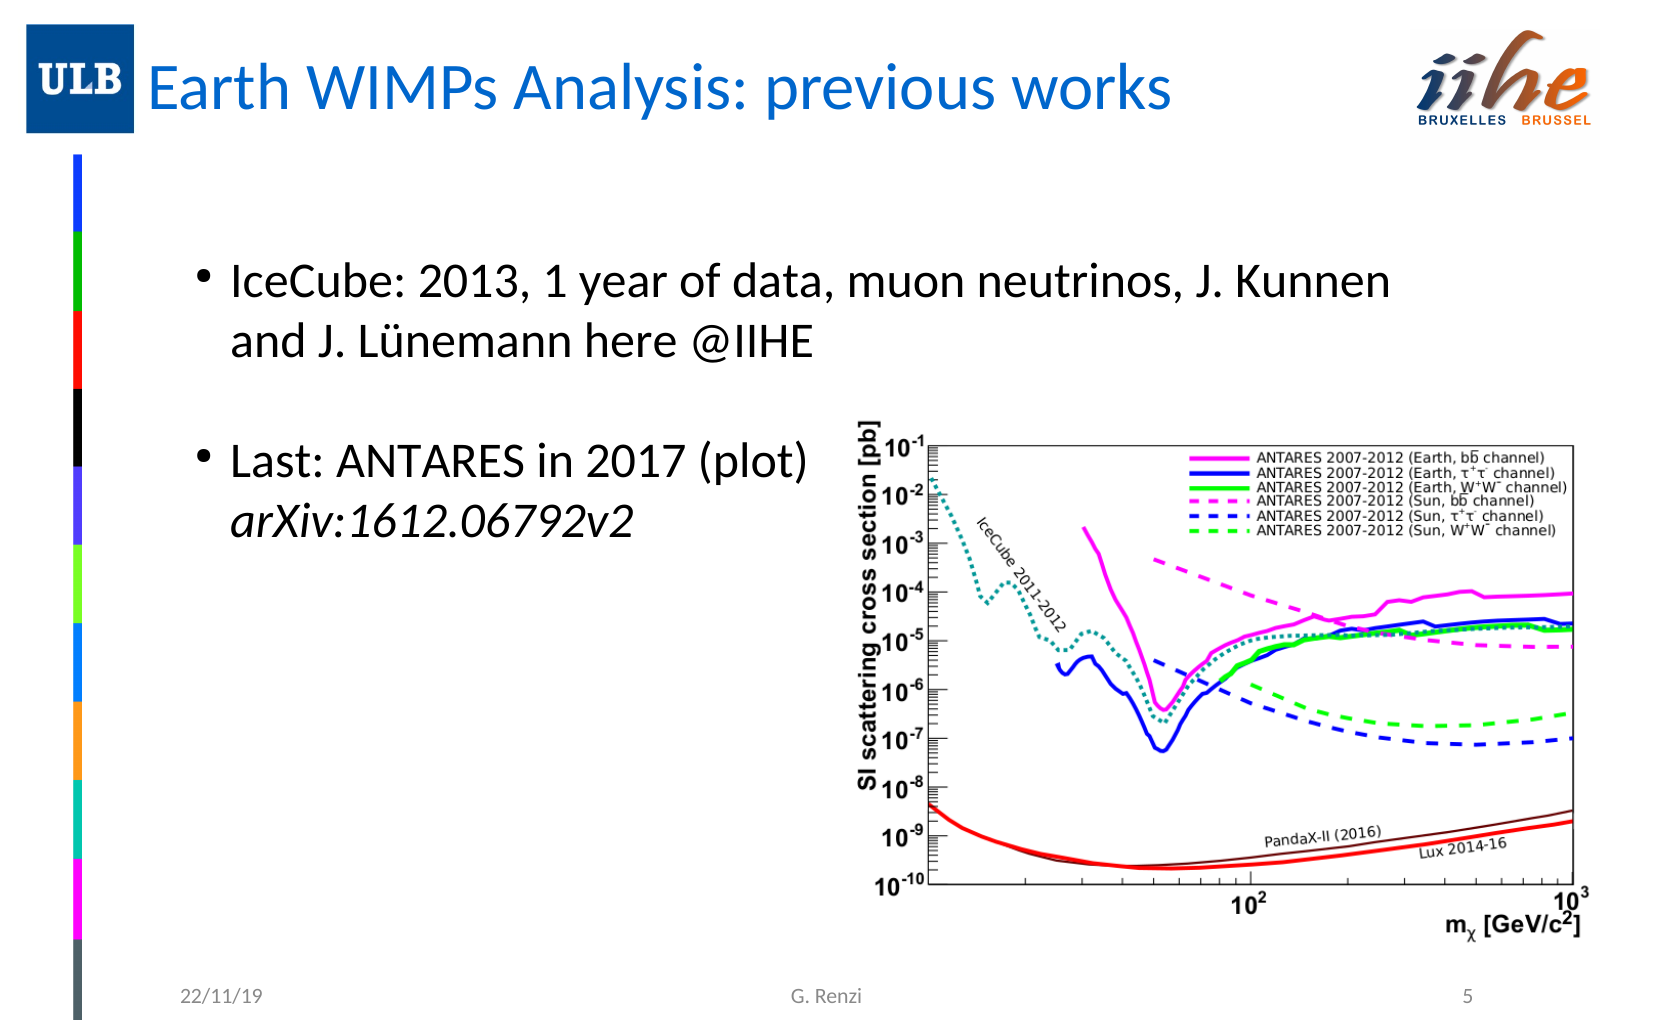

# Earth WIMPs Analysis: previous works
IceCube: 2013, 1 year of data, muon neutrinos, J. Kunnen and J. Lünemann here @IIHE
Last: ANTARES in 2017 (plot)
arXiv:1612.06792v2
09/26/18
5